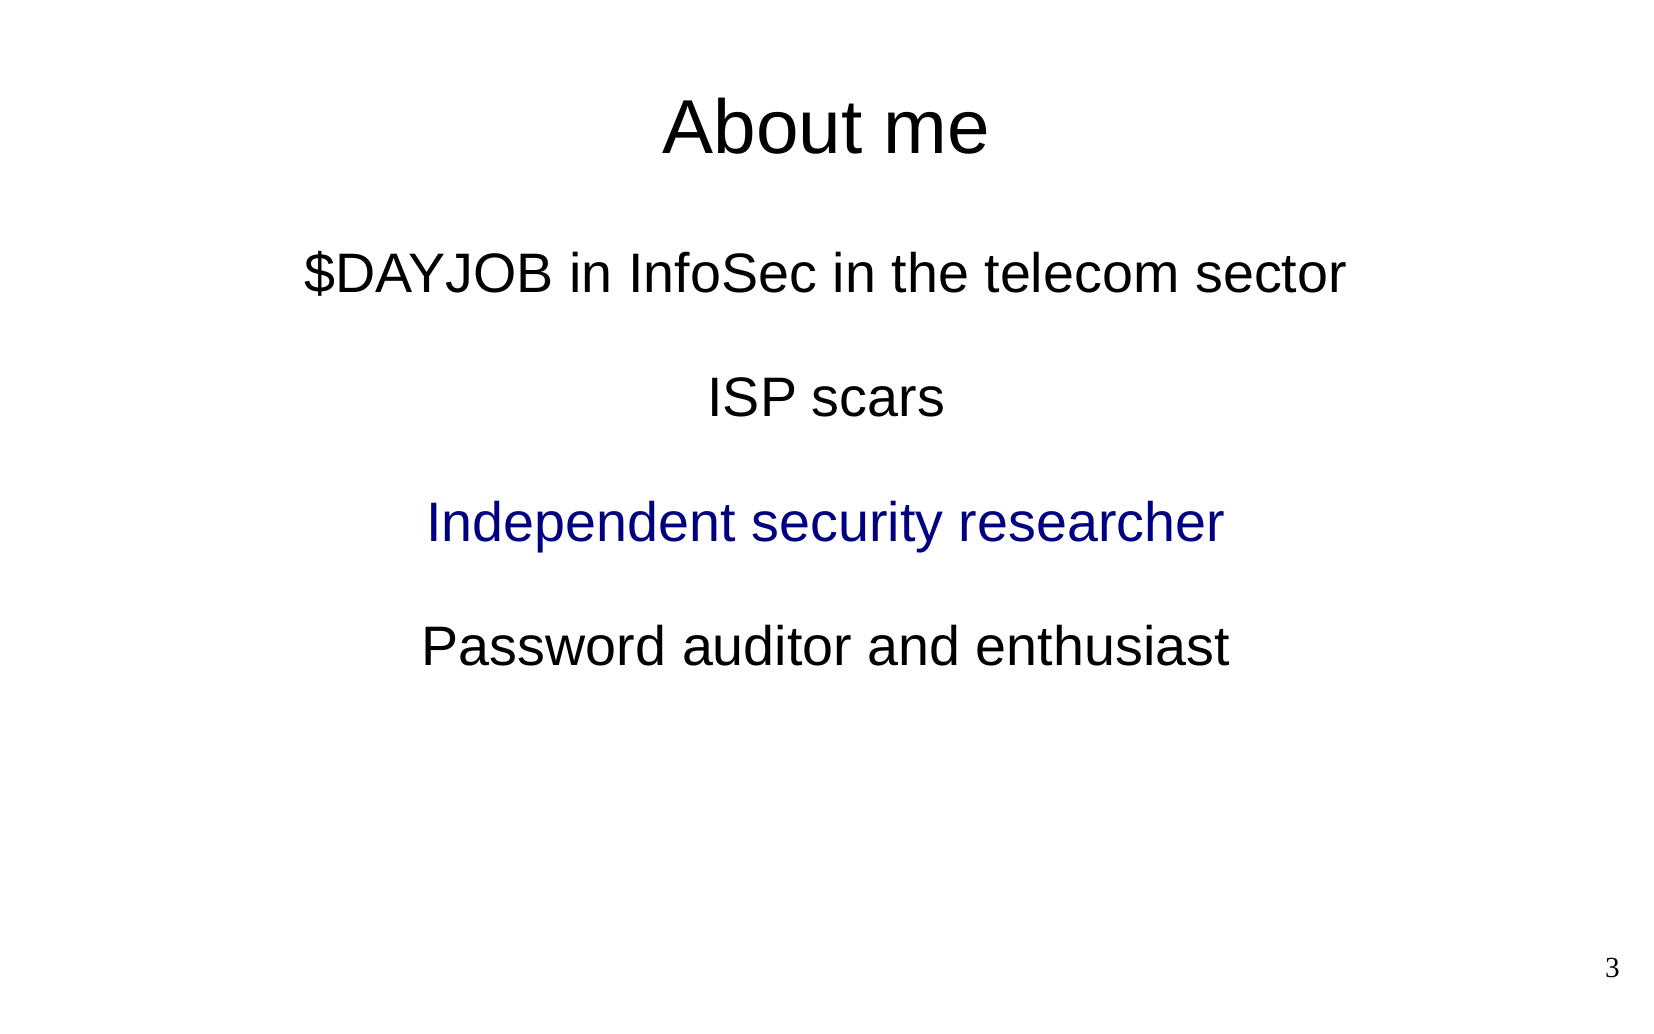

# About me
$DAYJOB in InfoSec in the telecom sector
ISP scars
Independent security researcher
Password auditor and enthusiast